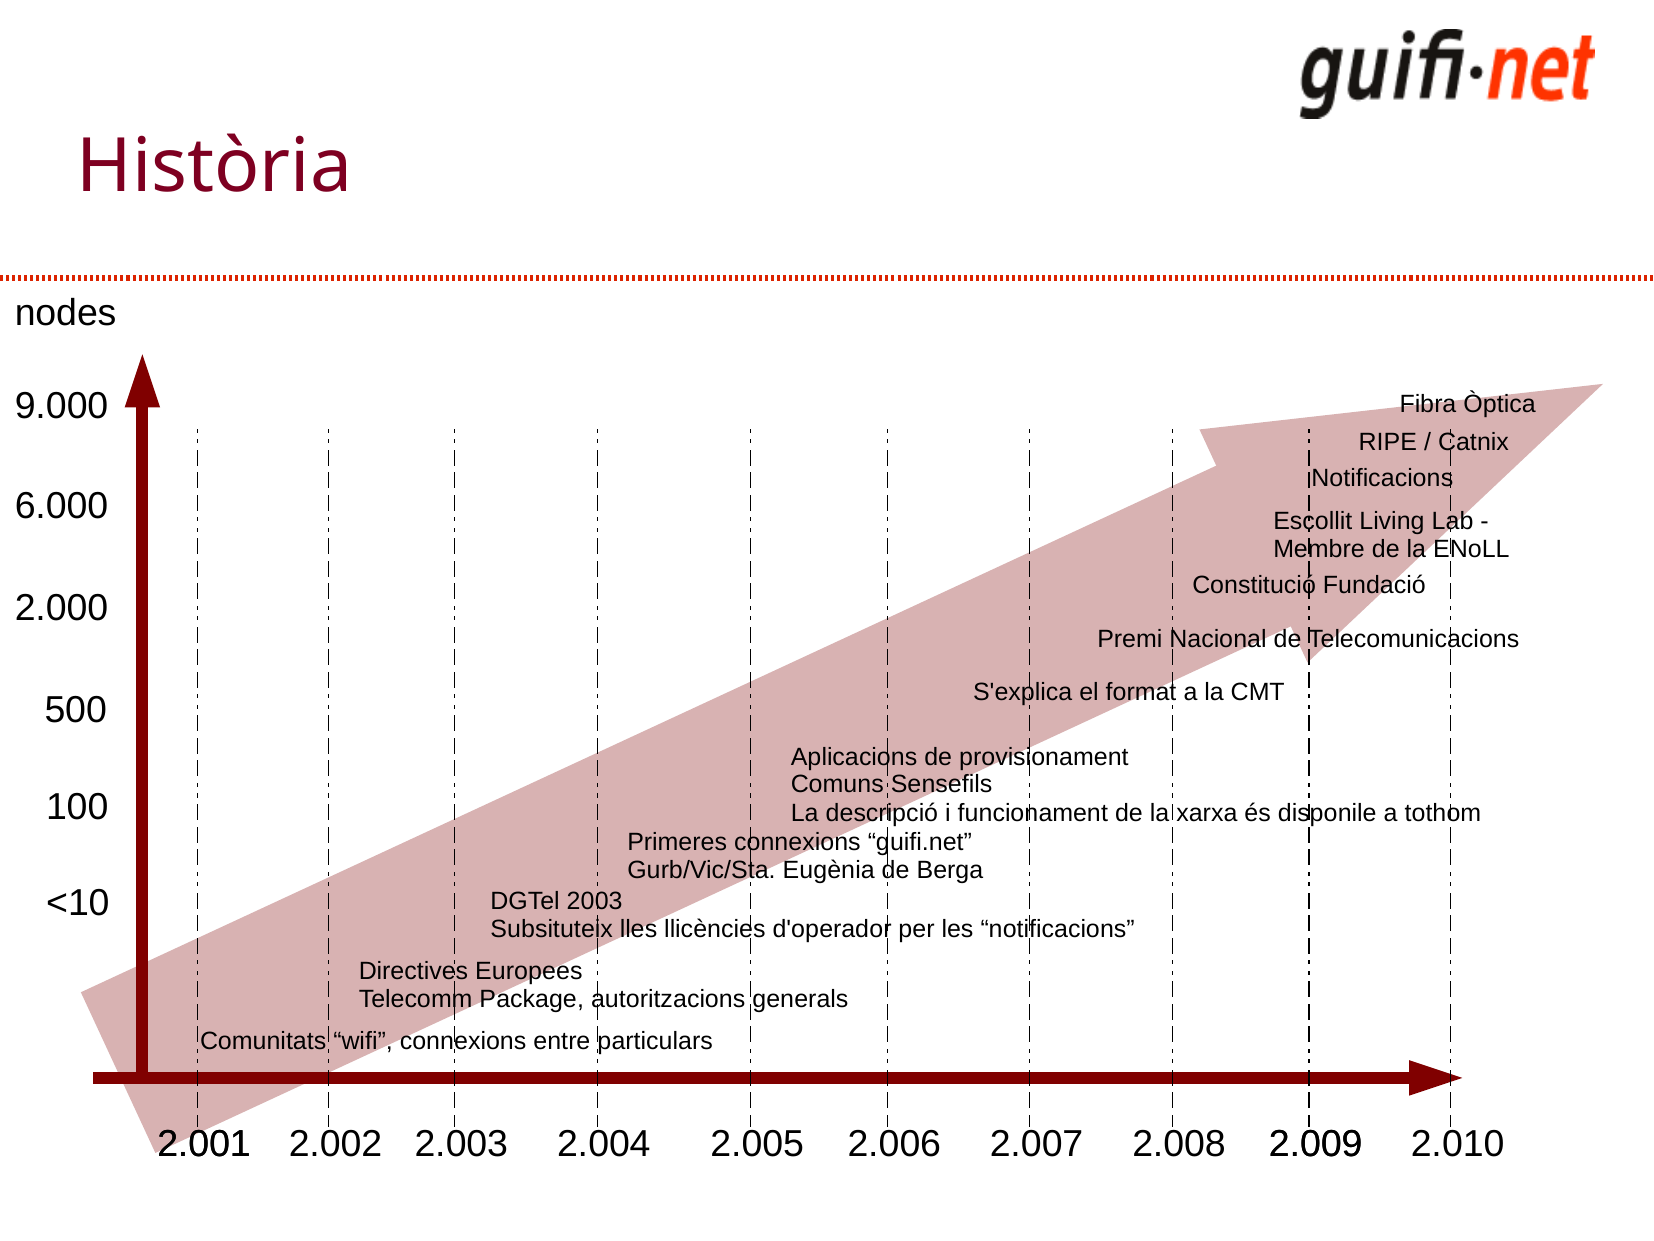

# Història
nodes
9.000
Fibra Òptica
RIPE / Catnix
Notificacions
6.000
Escollit Living Lab -
Membre de la ENoLL
Constitució Fundació
2.000
Premi Nacional de Telecomunicacions
S'explica el format a la CMT
500
Aplicacions de provisionament
Comuns Sensefils
La descripció i funcionament de la xarxa és disponile a tothom
100
Primeres connexions “guifi.net”
Gurb/Vic/Sta. Eugènia de Berga
<10
DGTel 2003
Subsituteix lles llicències d'operador per les “notificacions”
Directives Europees
Telecomm Package, autoritzacions generals
Comunitats “wifi”, connexions entre particulars
2.001
2.001
2.002
2.003
2.004
2.005
2.006
2.007
2.008
2.009
2.009
2.010